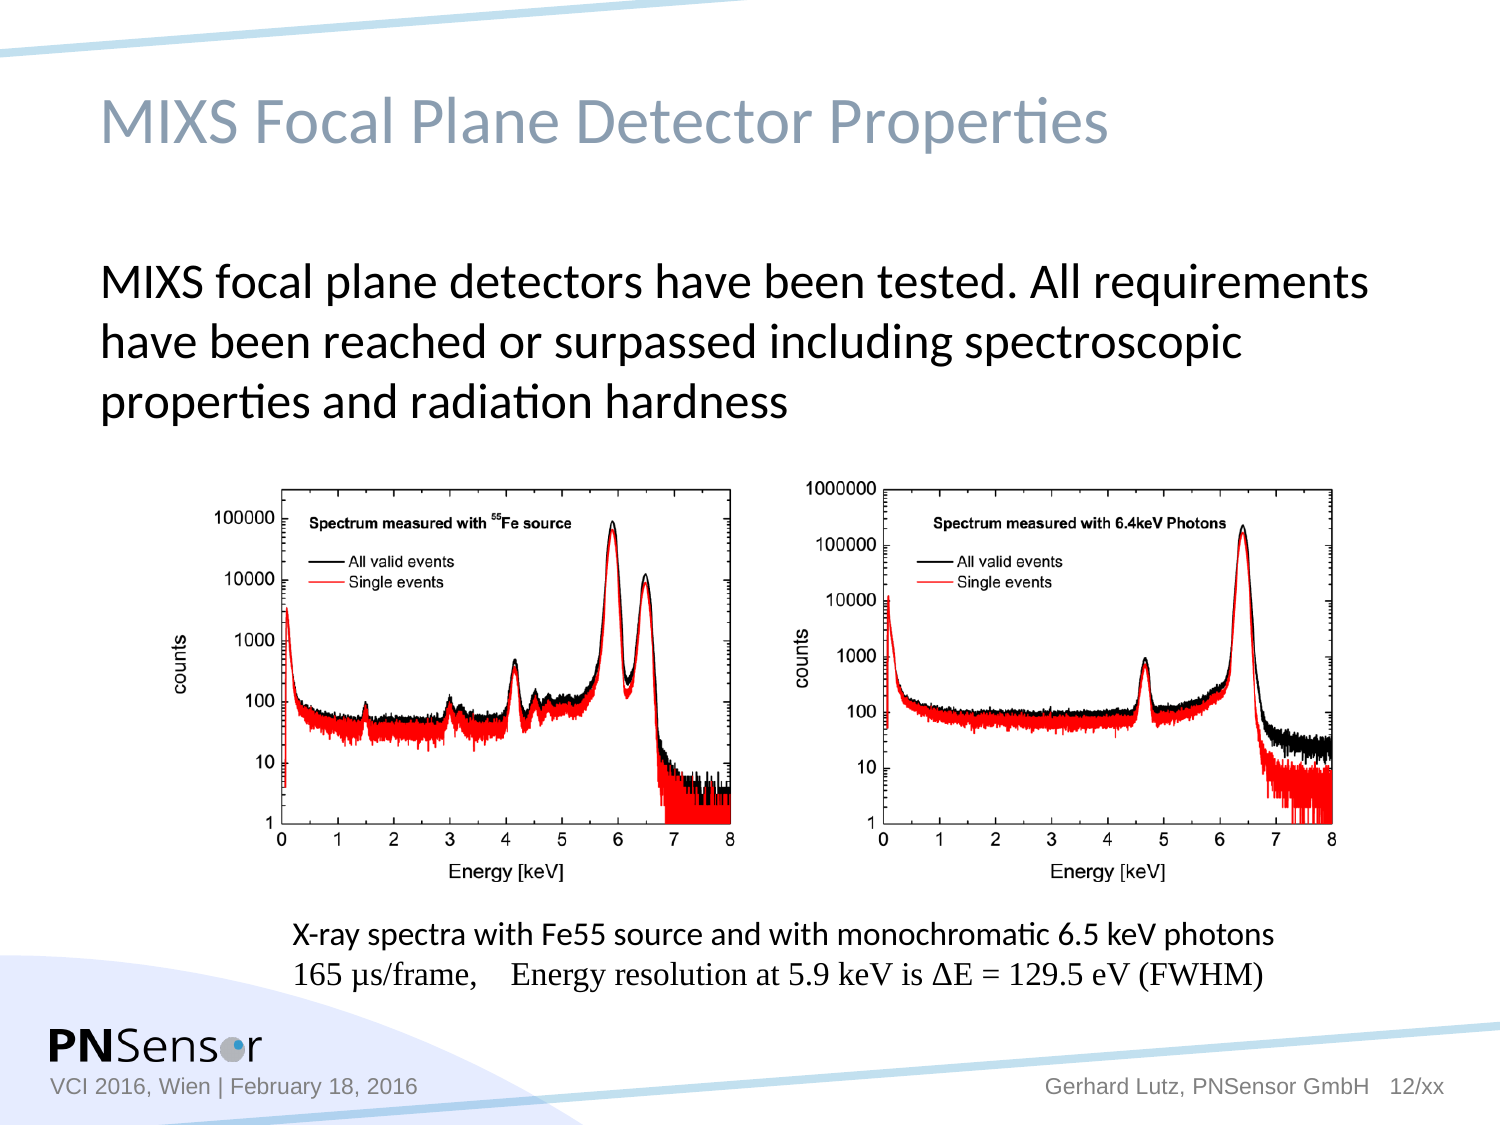

# MIXS Focal Plane Detector Properties
MIXS focal plane detectors have been tested. All requirements have been reached or surpassed including spectroscopic properties and radiation hardness
X-ray spectra with Fe55 source and with monochromatic 6.5 keV photons
165 µs/frame, Energy resolution at 5.9 keV is ΔE = 129.5 eV (FWHM)